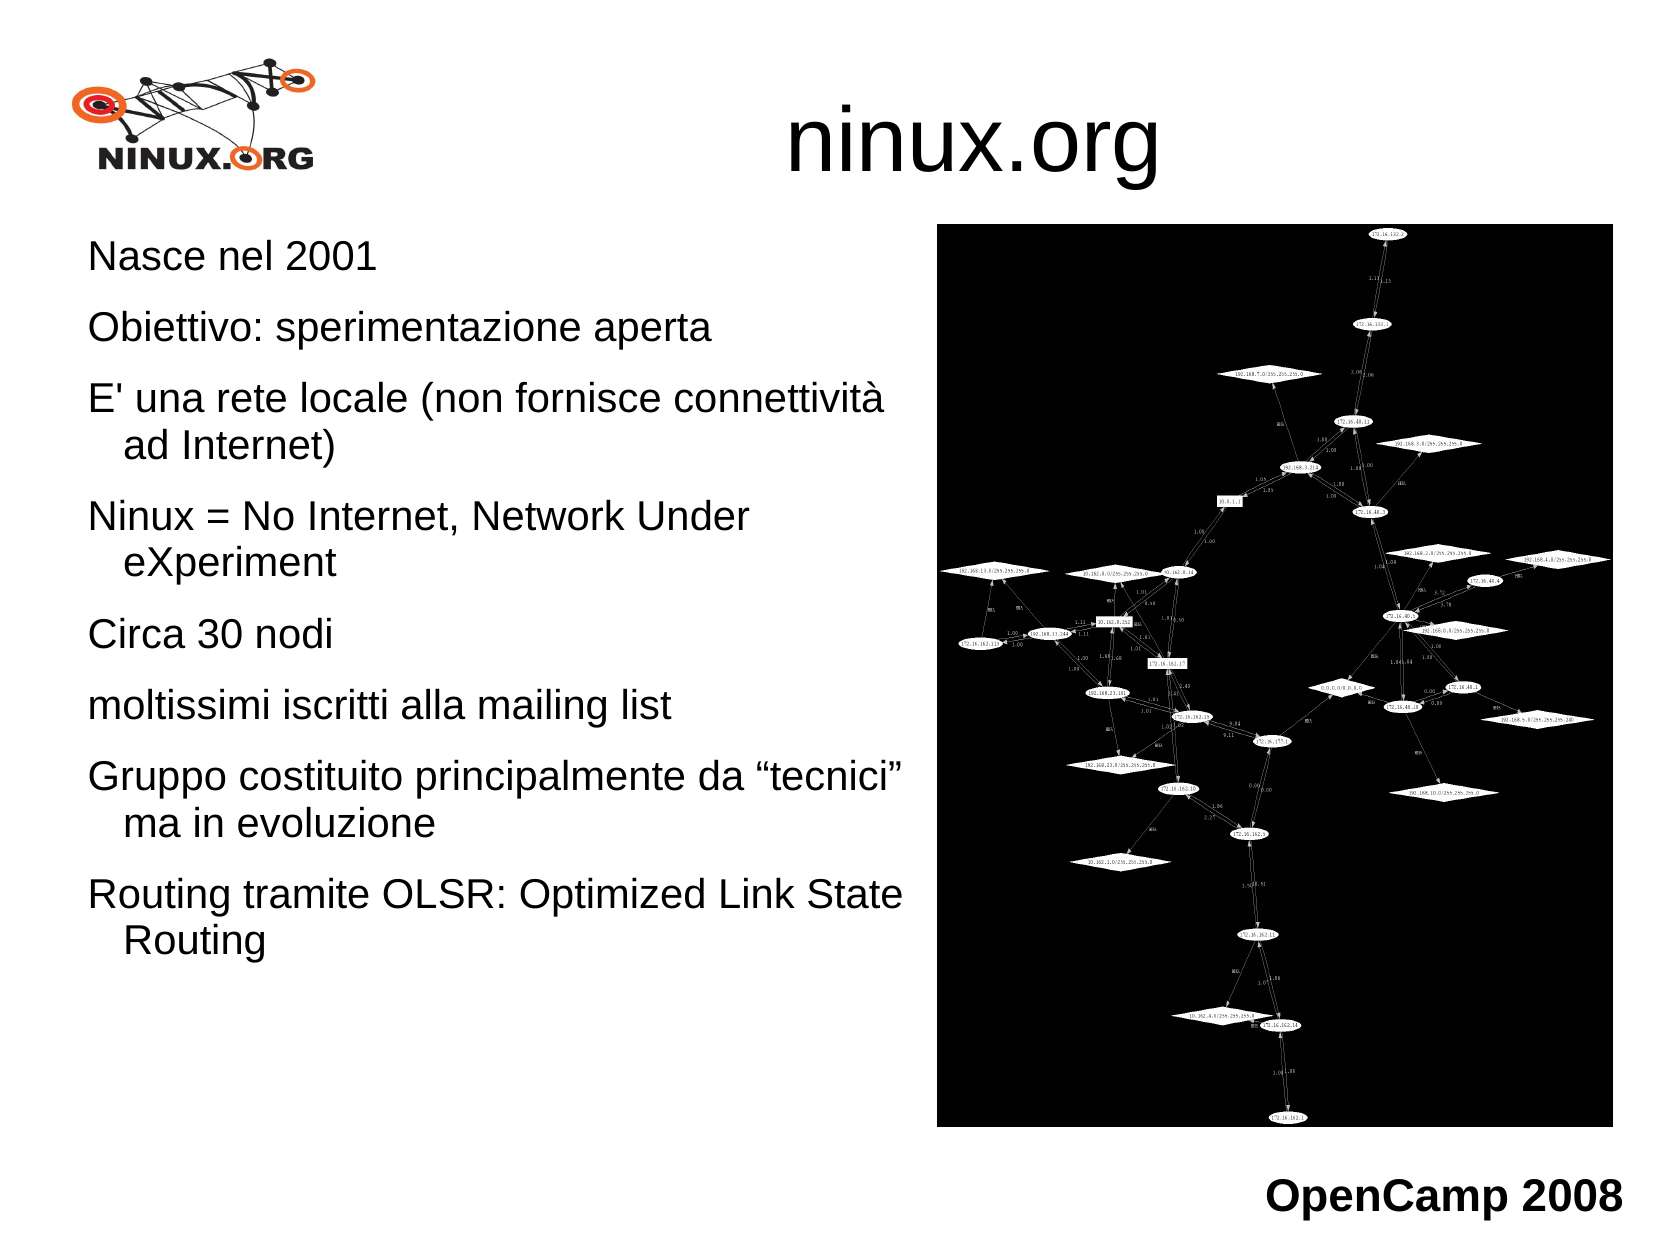

# ninux.org
Nasce nel 2001
Obiettivo: sperimentazione aperta
E' una rete locale (non fornisce connettività ad Internet)
Ninux = No Internet, Network Under eXperiment
Circa 30 nodi
moltissimi iscritti alla mailing list
Gruppo costituito principalmente da “tecnici” ma in evoluzione
Routing tramite OLSR: Optimized Link State Routing
 OpenCamp 2008